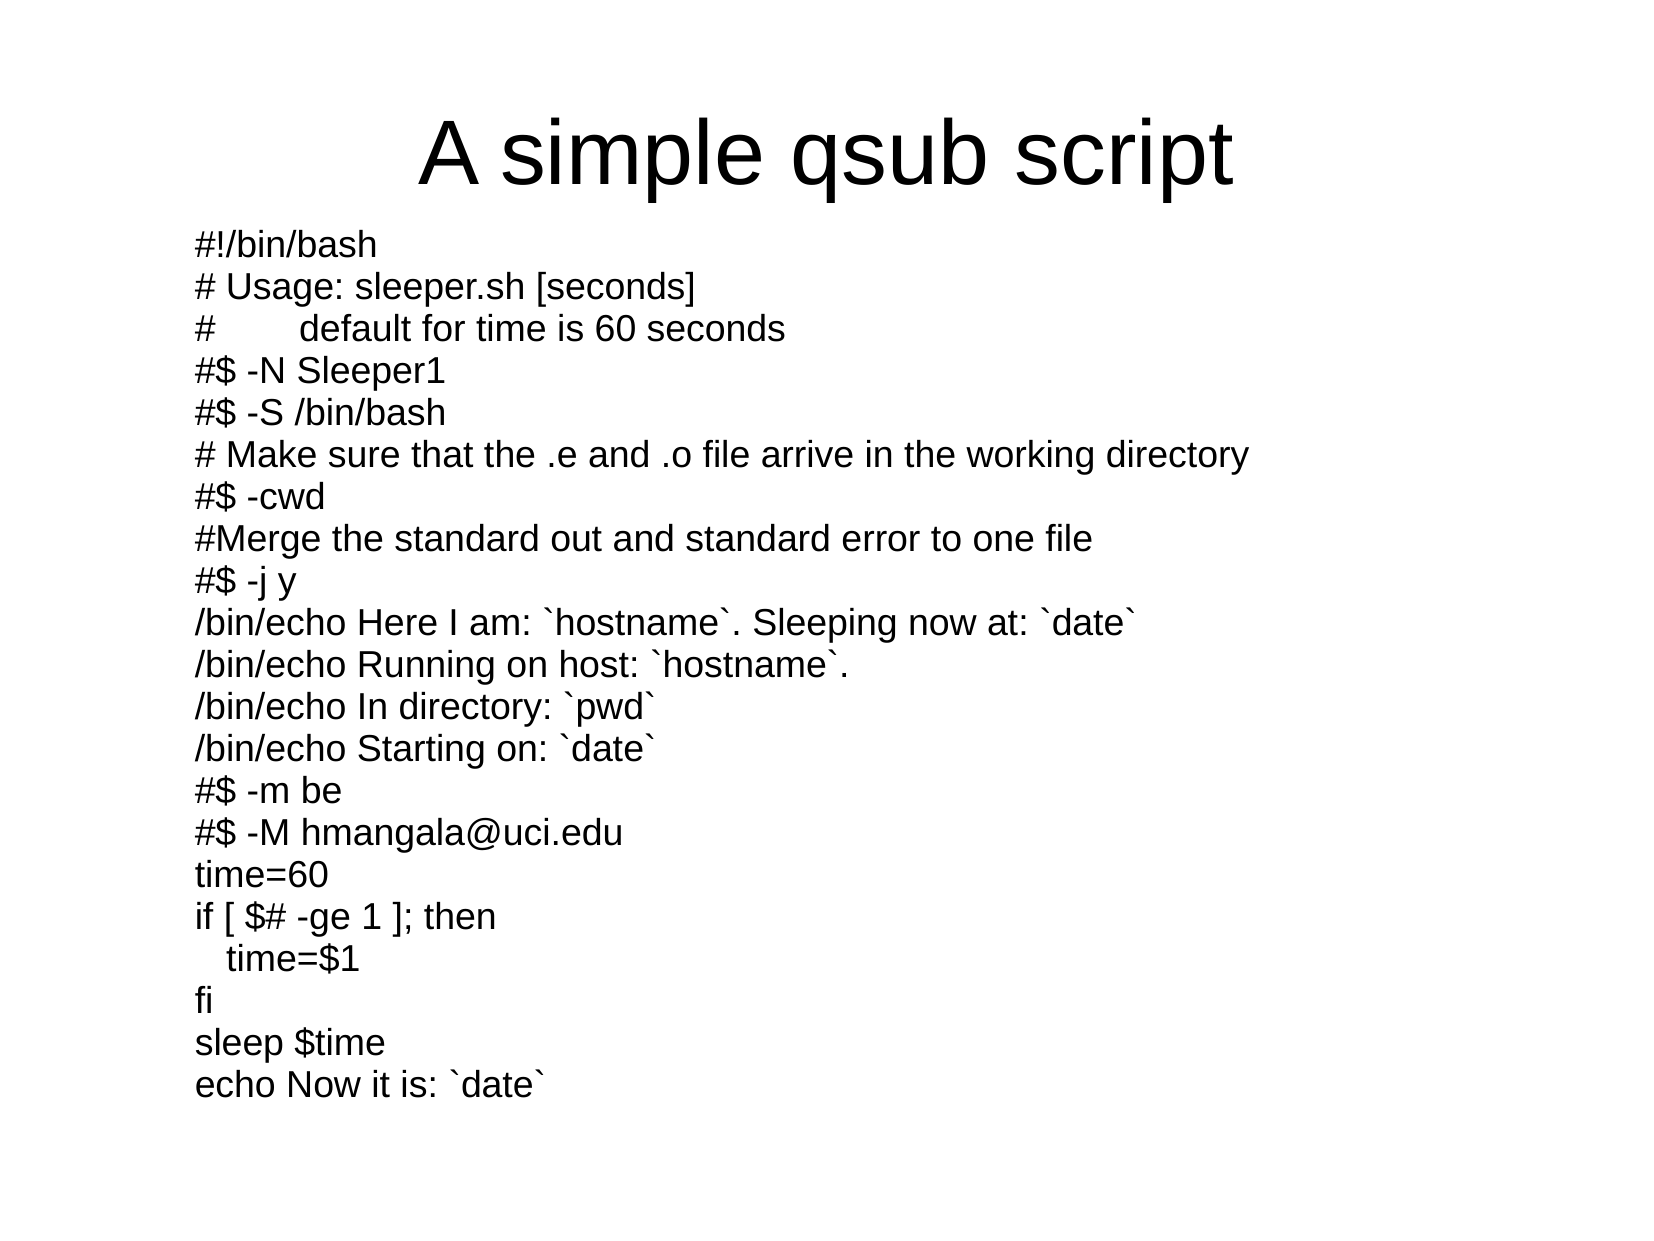

# A simple qsub script
#!/bin/bash
# Usage: sleeper.sh [seconds]
# default for time is 60 seconds
#$ -N Sleeper1
#$ -S /bin/bash
# Make sure that the .e and .o file arrive in the working directory
#$ -cwd
#Merge the standard out and standard error to one file
#$ -j y
/bin/echo Here I am: `hostname`. Sleeping now at: `date`
/bin/echo Running on host: `hostname`.
/bin/echo In directory: `pwd`
/bin/echo Starting on: `date`
#$ -m be
#$ -M hmangala@uci.edu
time=60
if [ $# -ge 1 ]; then
 time=$1
fi
sleep $time
echo Now it is: `date`